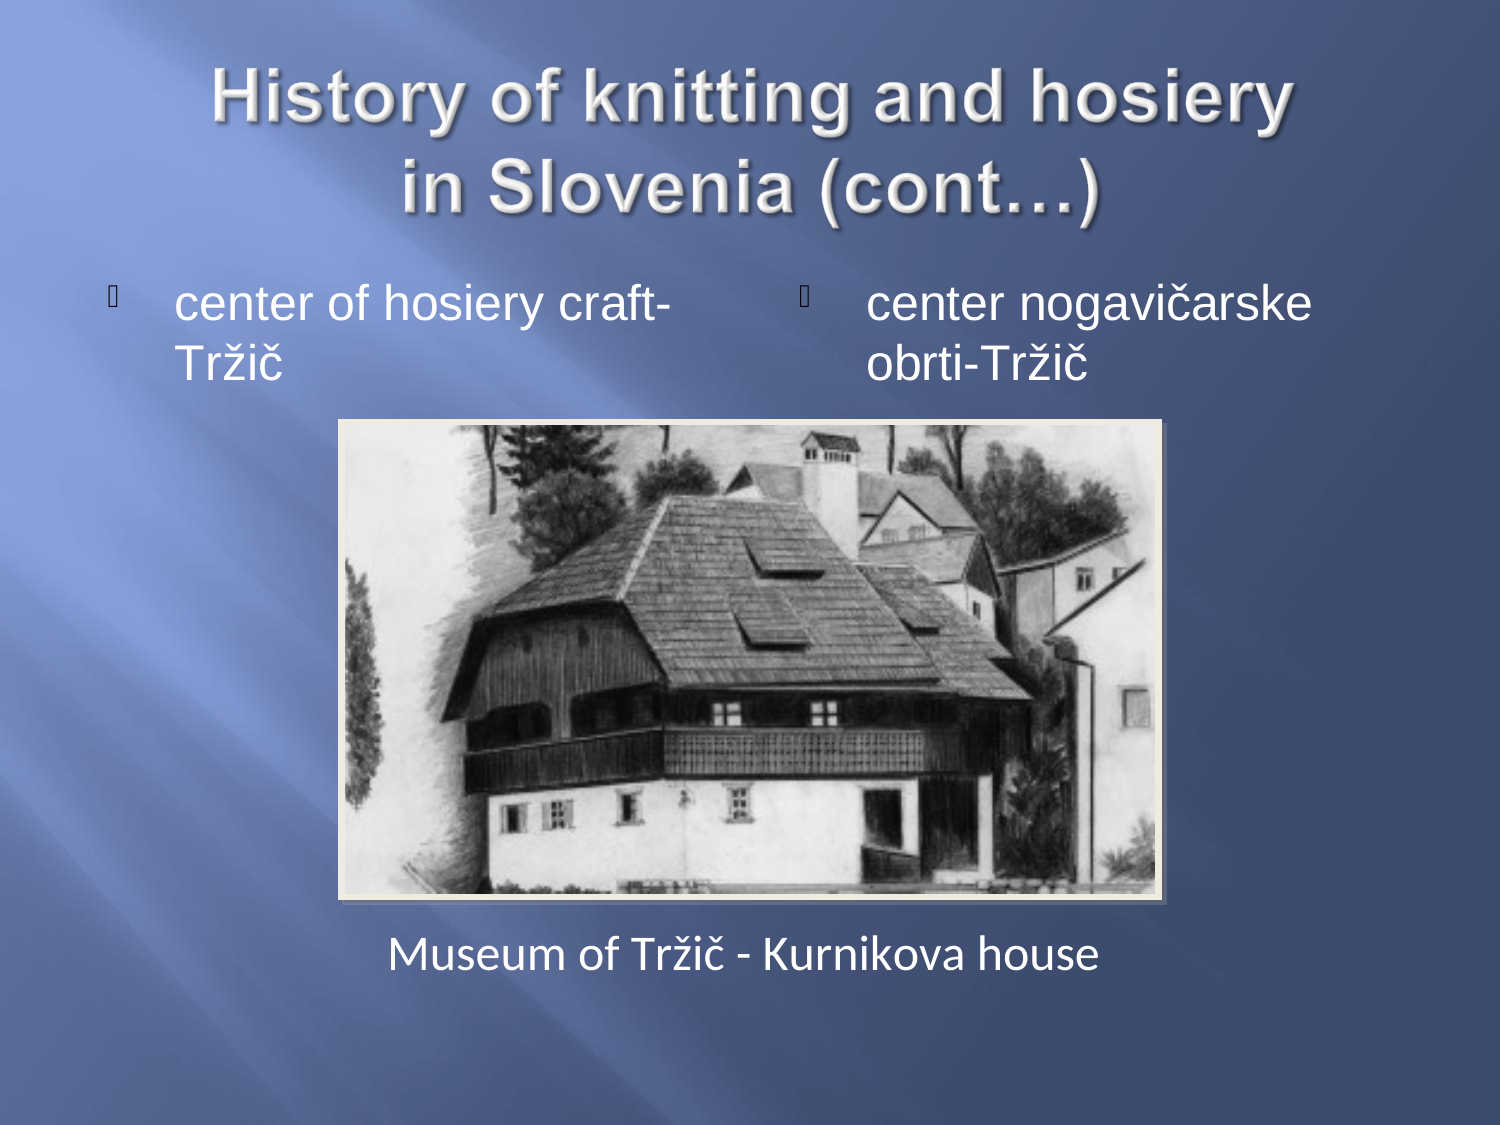

# center of hosiery craft-Tržič
center nogavičarske obrti-Tržič
Museum of Tržič - Kurnikova house